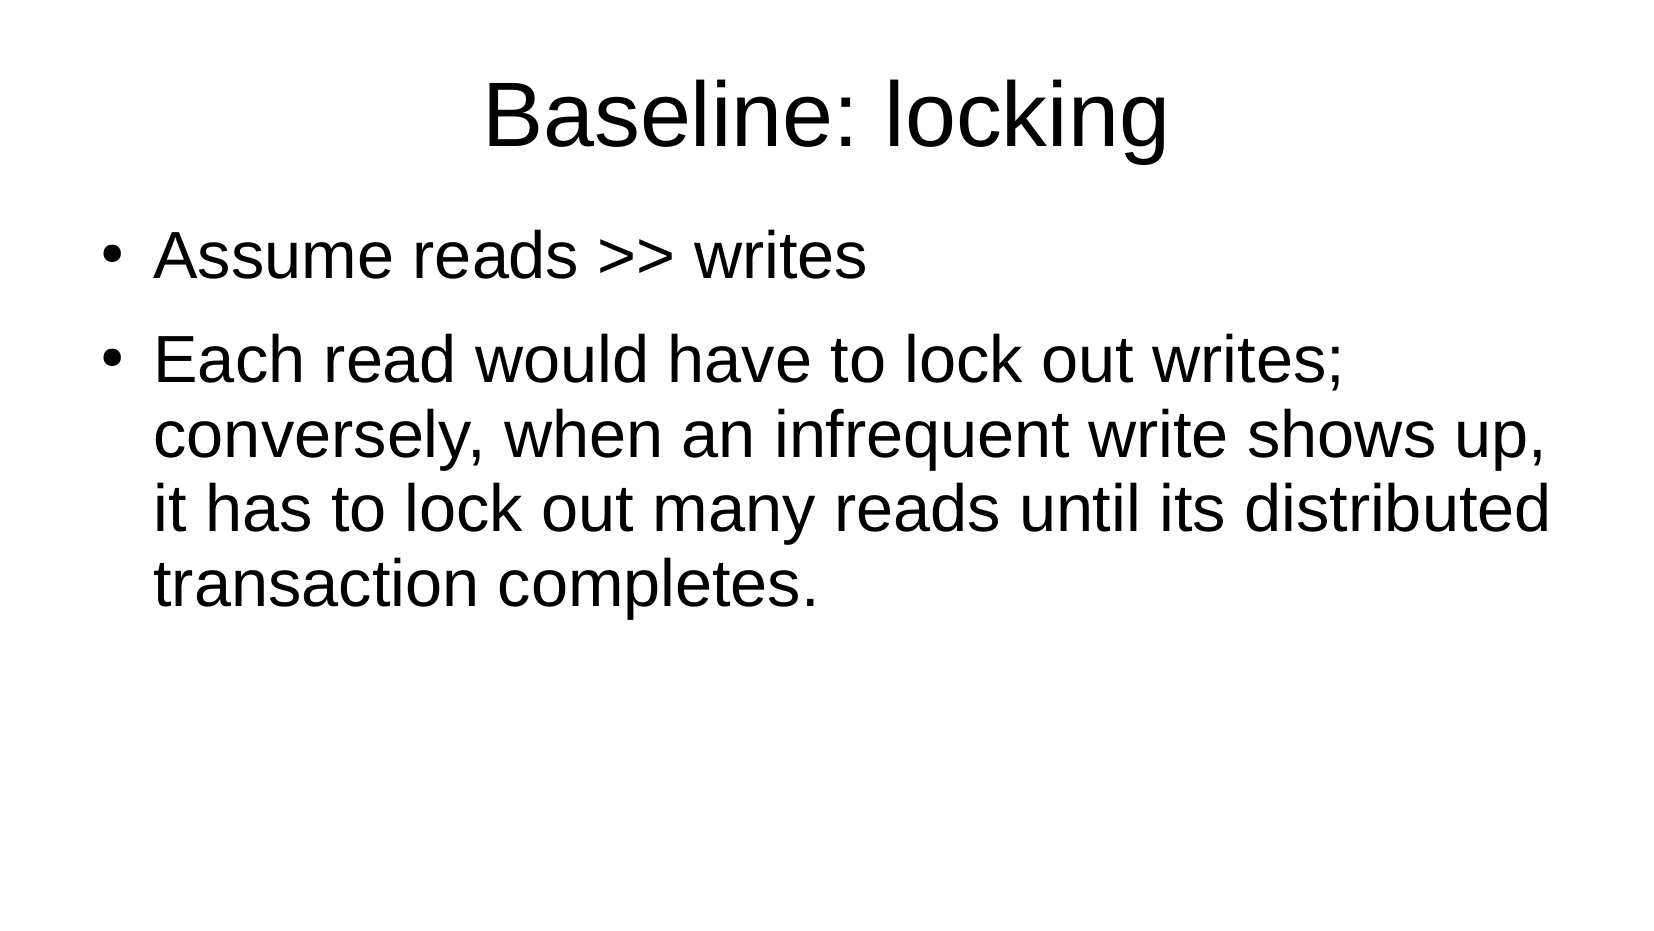

# Baseline: locking
Assume reads >> writes
Each read would have to lock out writes; conversely, when an infrequent write shows up, it has to lock out many reads until its distributed transaction completes.